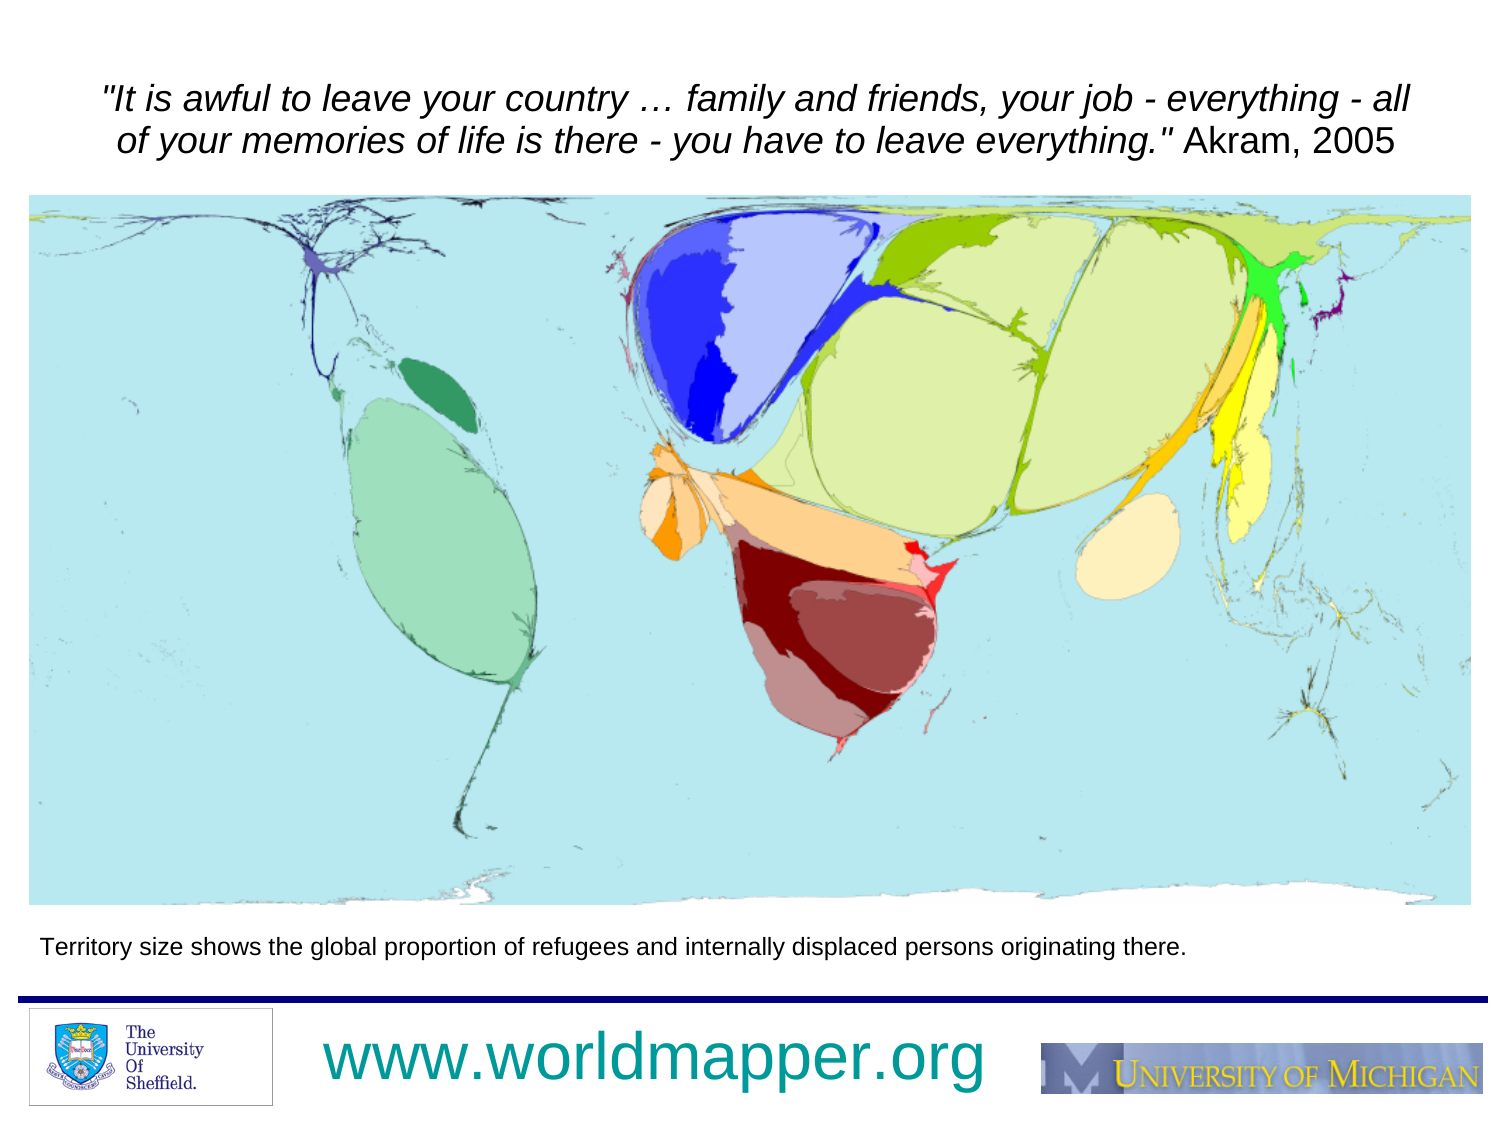

# "It is awful to leave your country … family and friends, your job - everything - all of your memories of life is there - you have to leave everything." Akram, 2005
Territory size shows the global proportion of refugees and internally displaced persons originating there.